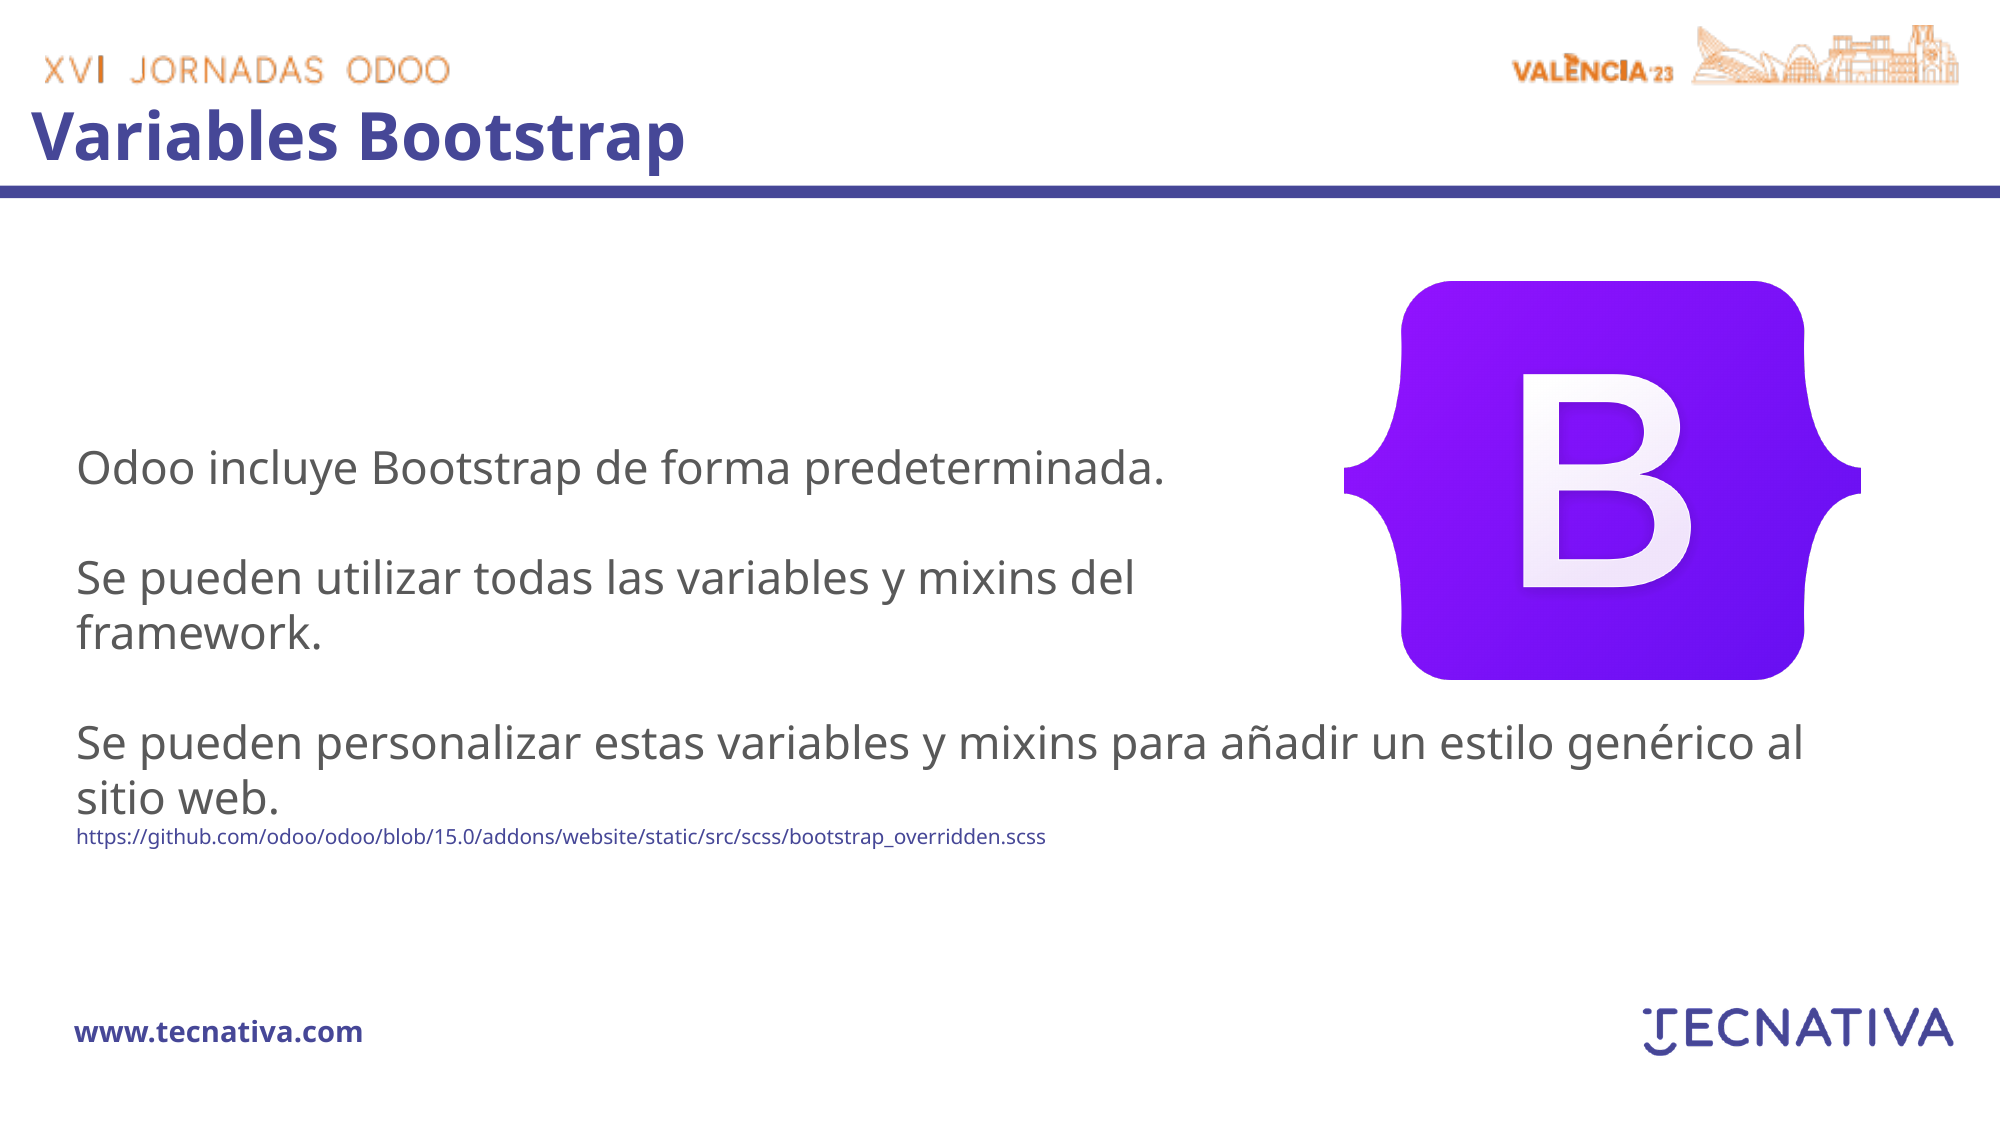

Variables Bootstrap
Odoo incluye Bootstrap de forma predeterminada.
Se pueden utilizar todas las variables y mixins del
framework.
Se pueden personalizar estas variables y mixins para añadir un estilo genérico al sitio web.
https://github.com/odoo/odoo/blob/15.0/addons/website/static/src/scss/bootstrap_overridden.scss
www.tecnativa.com